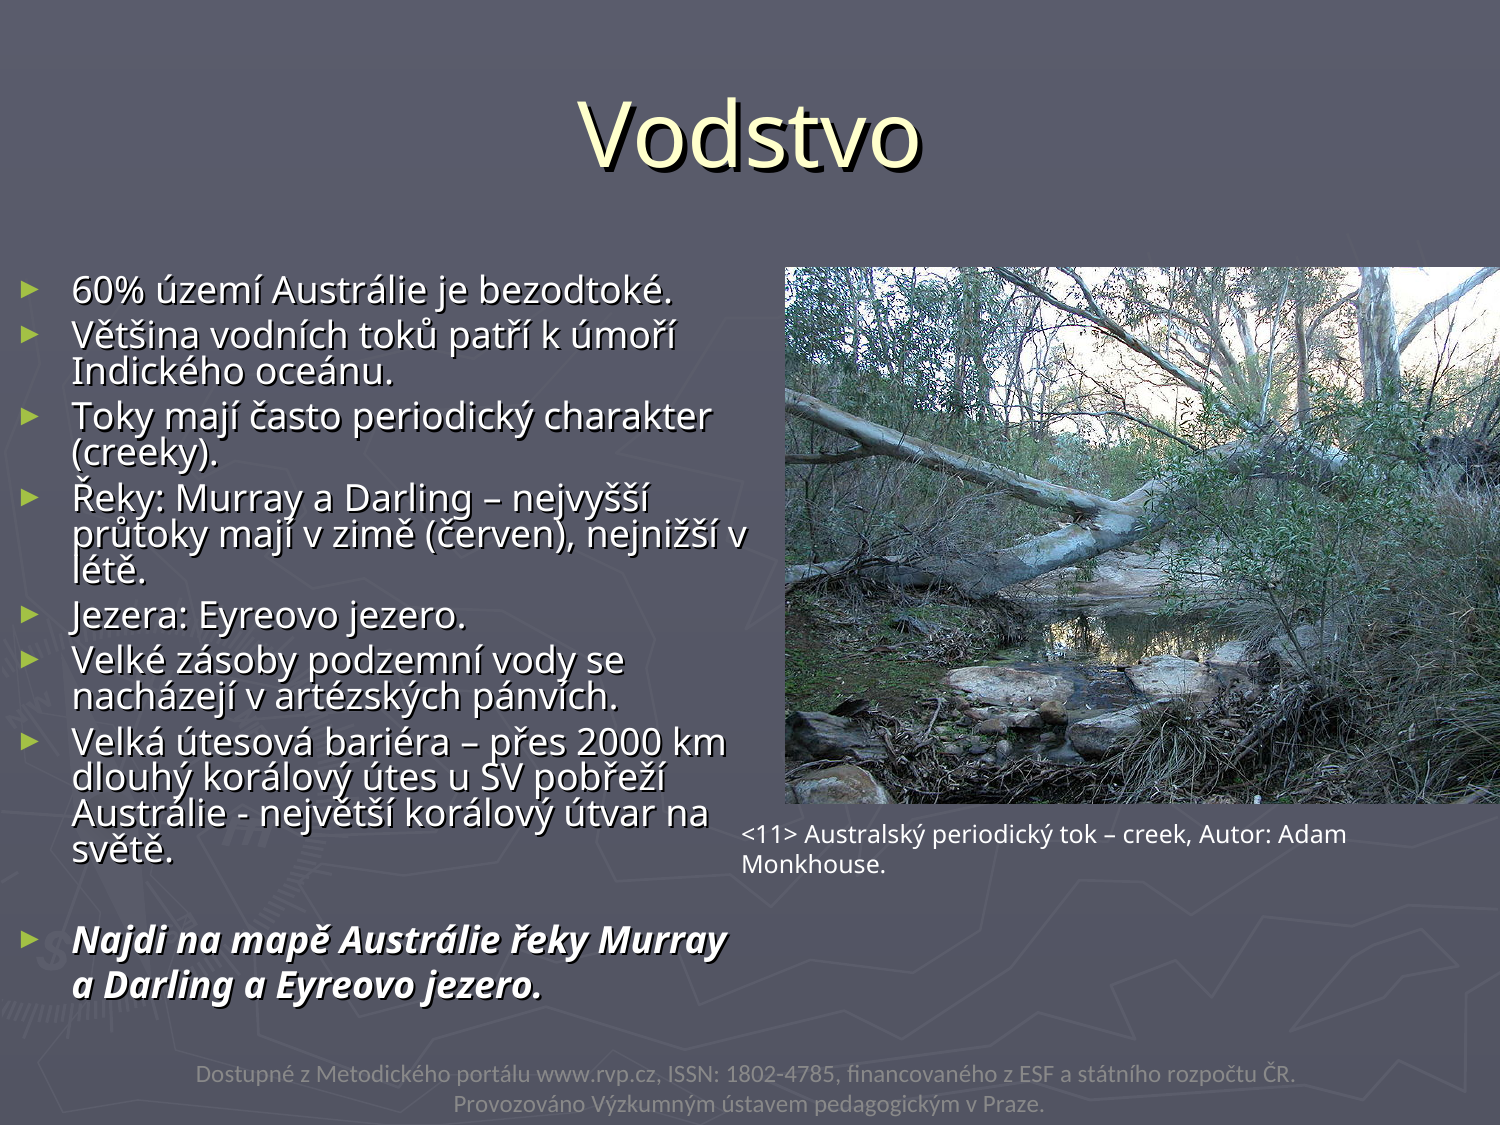

# Vodstvo
60% území Austrálie je bezodtoké.
Většina vodních toků patří k úmoří Indického oceánu.
Toky mají často periodický charakter (creeky).
Řeky: Murray a Darling – nejvyšší průtoky mají v zimě (červen), nejnižší v létě.
Jezera: Eyreovo jezero.
Velké zásoby podzemní vody se nacházejí v artézských pánvích.
Velká útesová bariéra – přes 2000 km dlouhý korálový útes u SV pobřeží Austrálie - největší korálový útvar na světě.
Najdi na mapě Austrálie řeky Murray
	a Darling a Eyreovo jezero.
<11> Australský periodický tok – creek, Autor: Adam Monkhouse.
Dostupné z Metodického portálu www.rvp.cz, ISSN: 1802-4785, financovaného z ESF a státního rozpočtu ČR.
Provozováno Výzkumným ústavem pedagogickým v Praze.